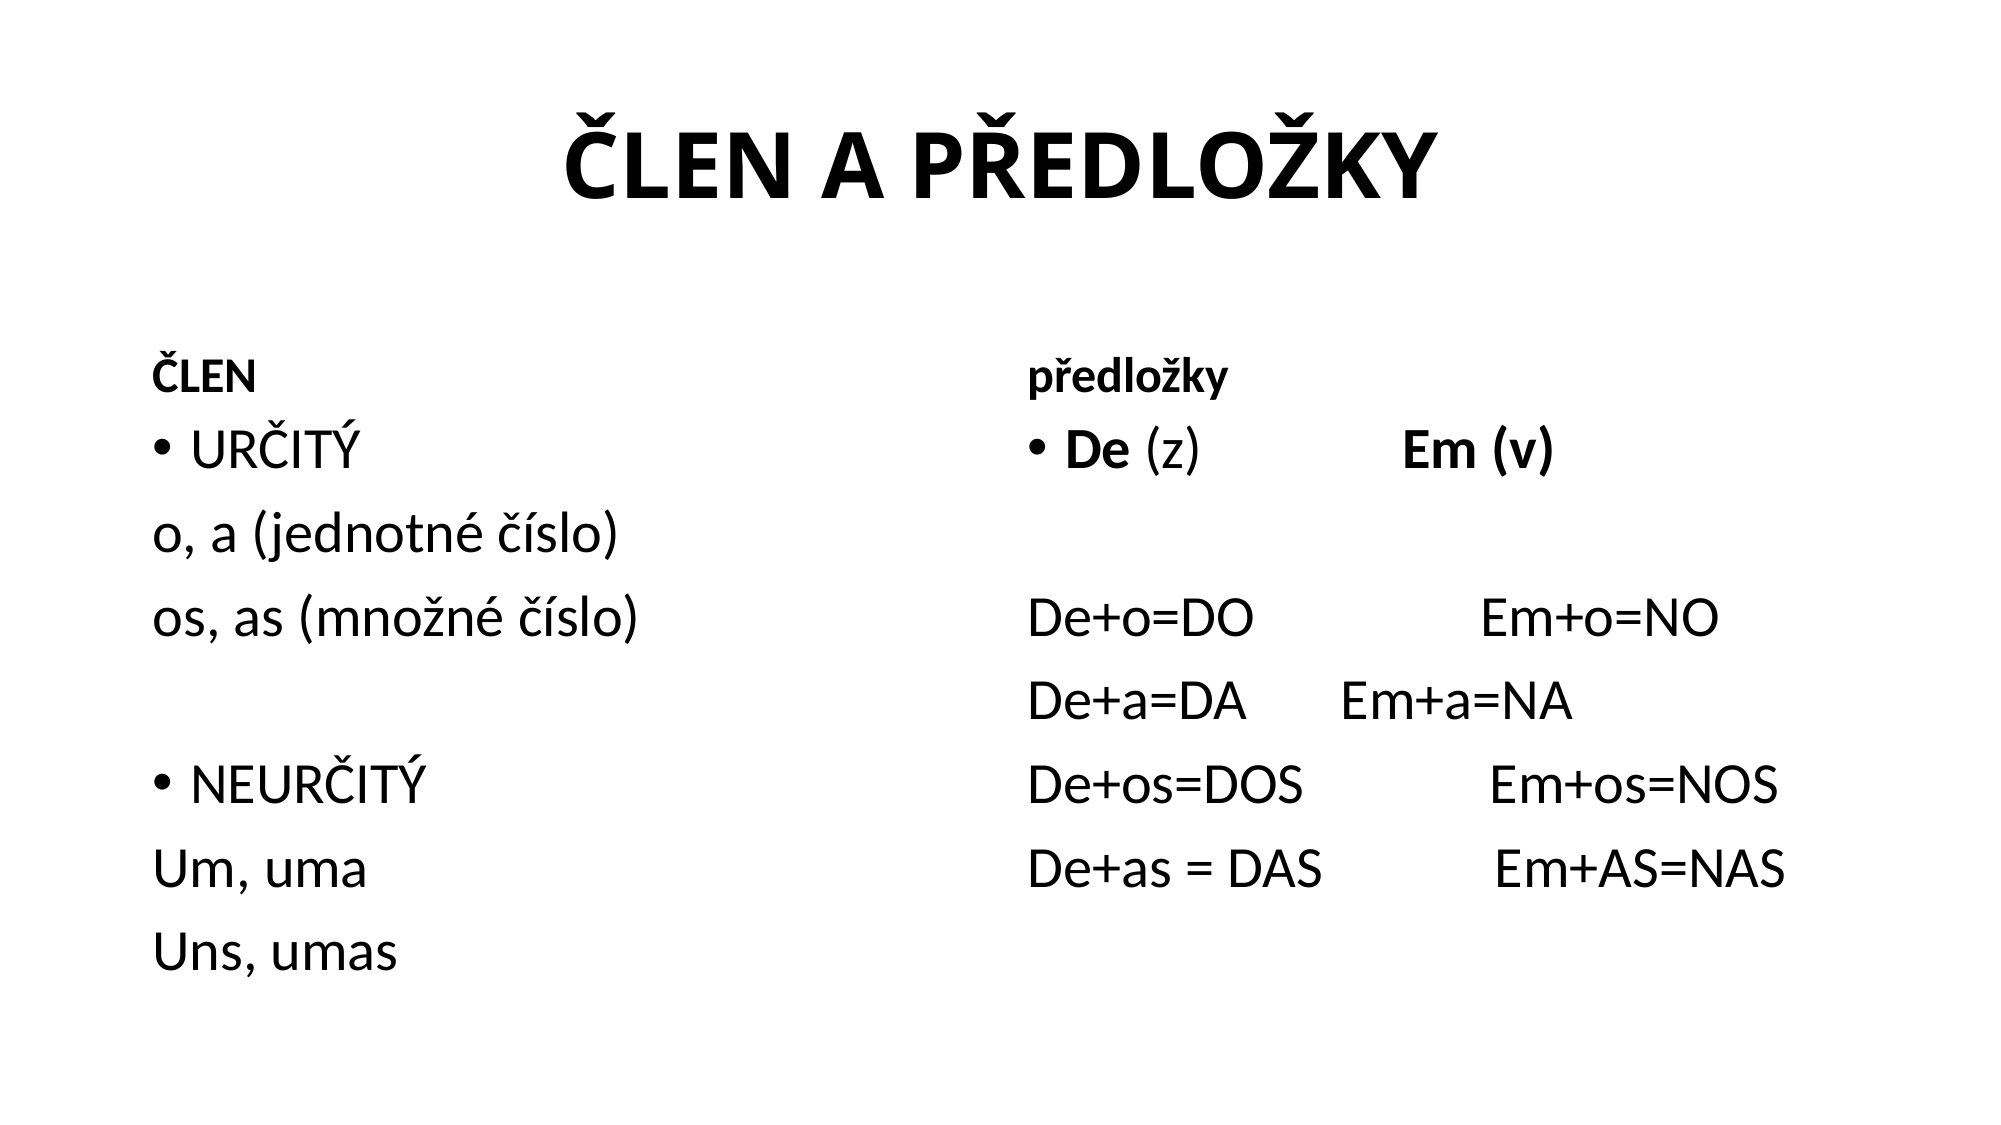

# ČLEN A PŘEDLOŽKY
ČLEN
předložky
URČITÝ
o, a (jednotné číslo)
os, as (množné číslo)
NEURČITÝ
Um, uma
Uns, umas
De (z)			Em (v)
De+o=DO Em+o=NO
De+a=DA		 Em+a=NA
De+os=DOS Em+os=NOS
De+as = DAS Em+AS=NAS